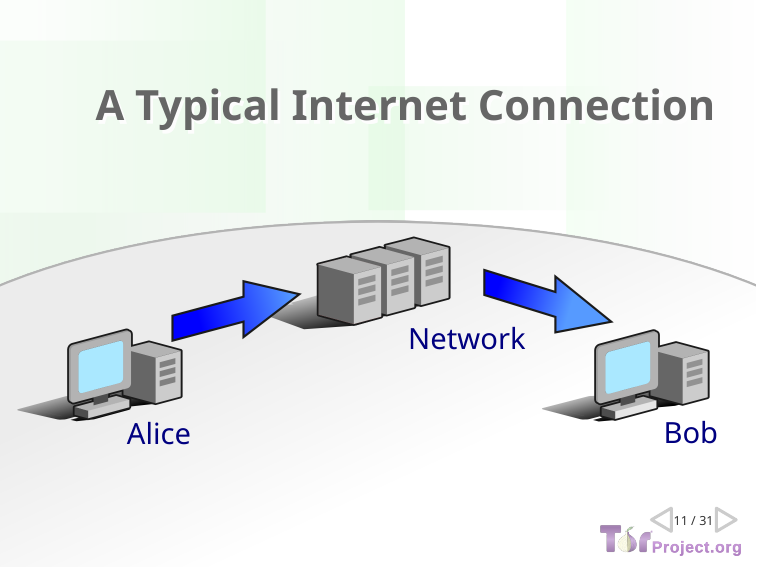

A Typical Internet Connection
Network
Bob
Alice